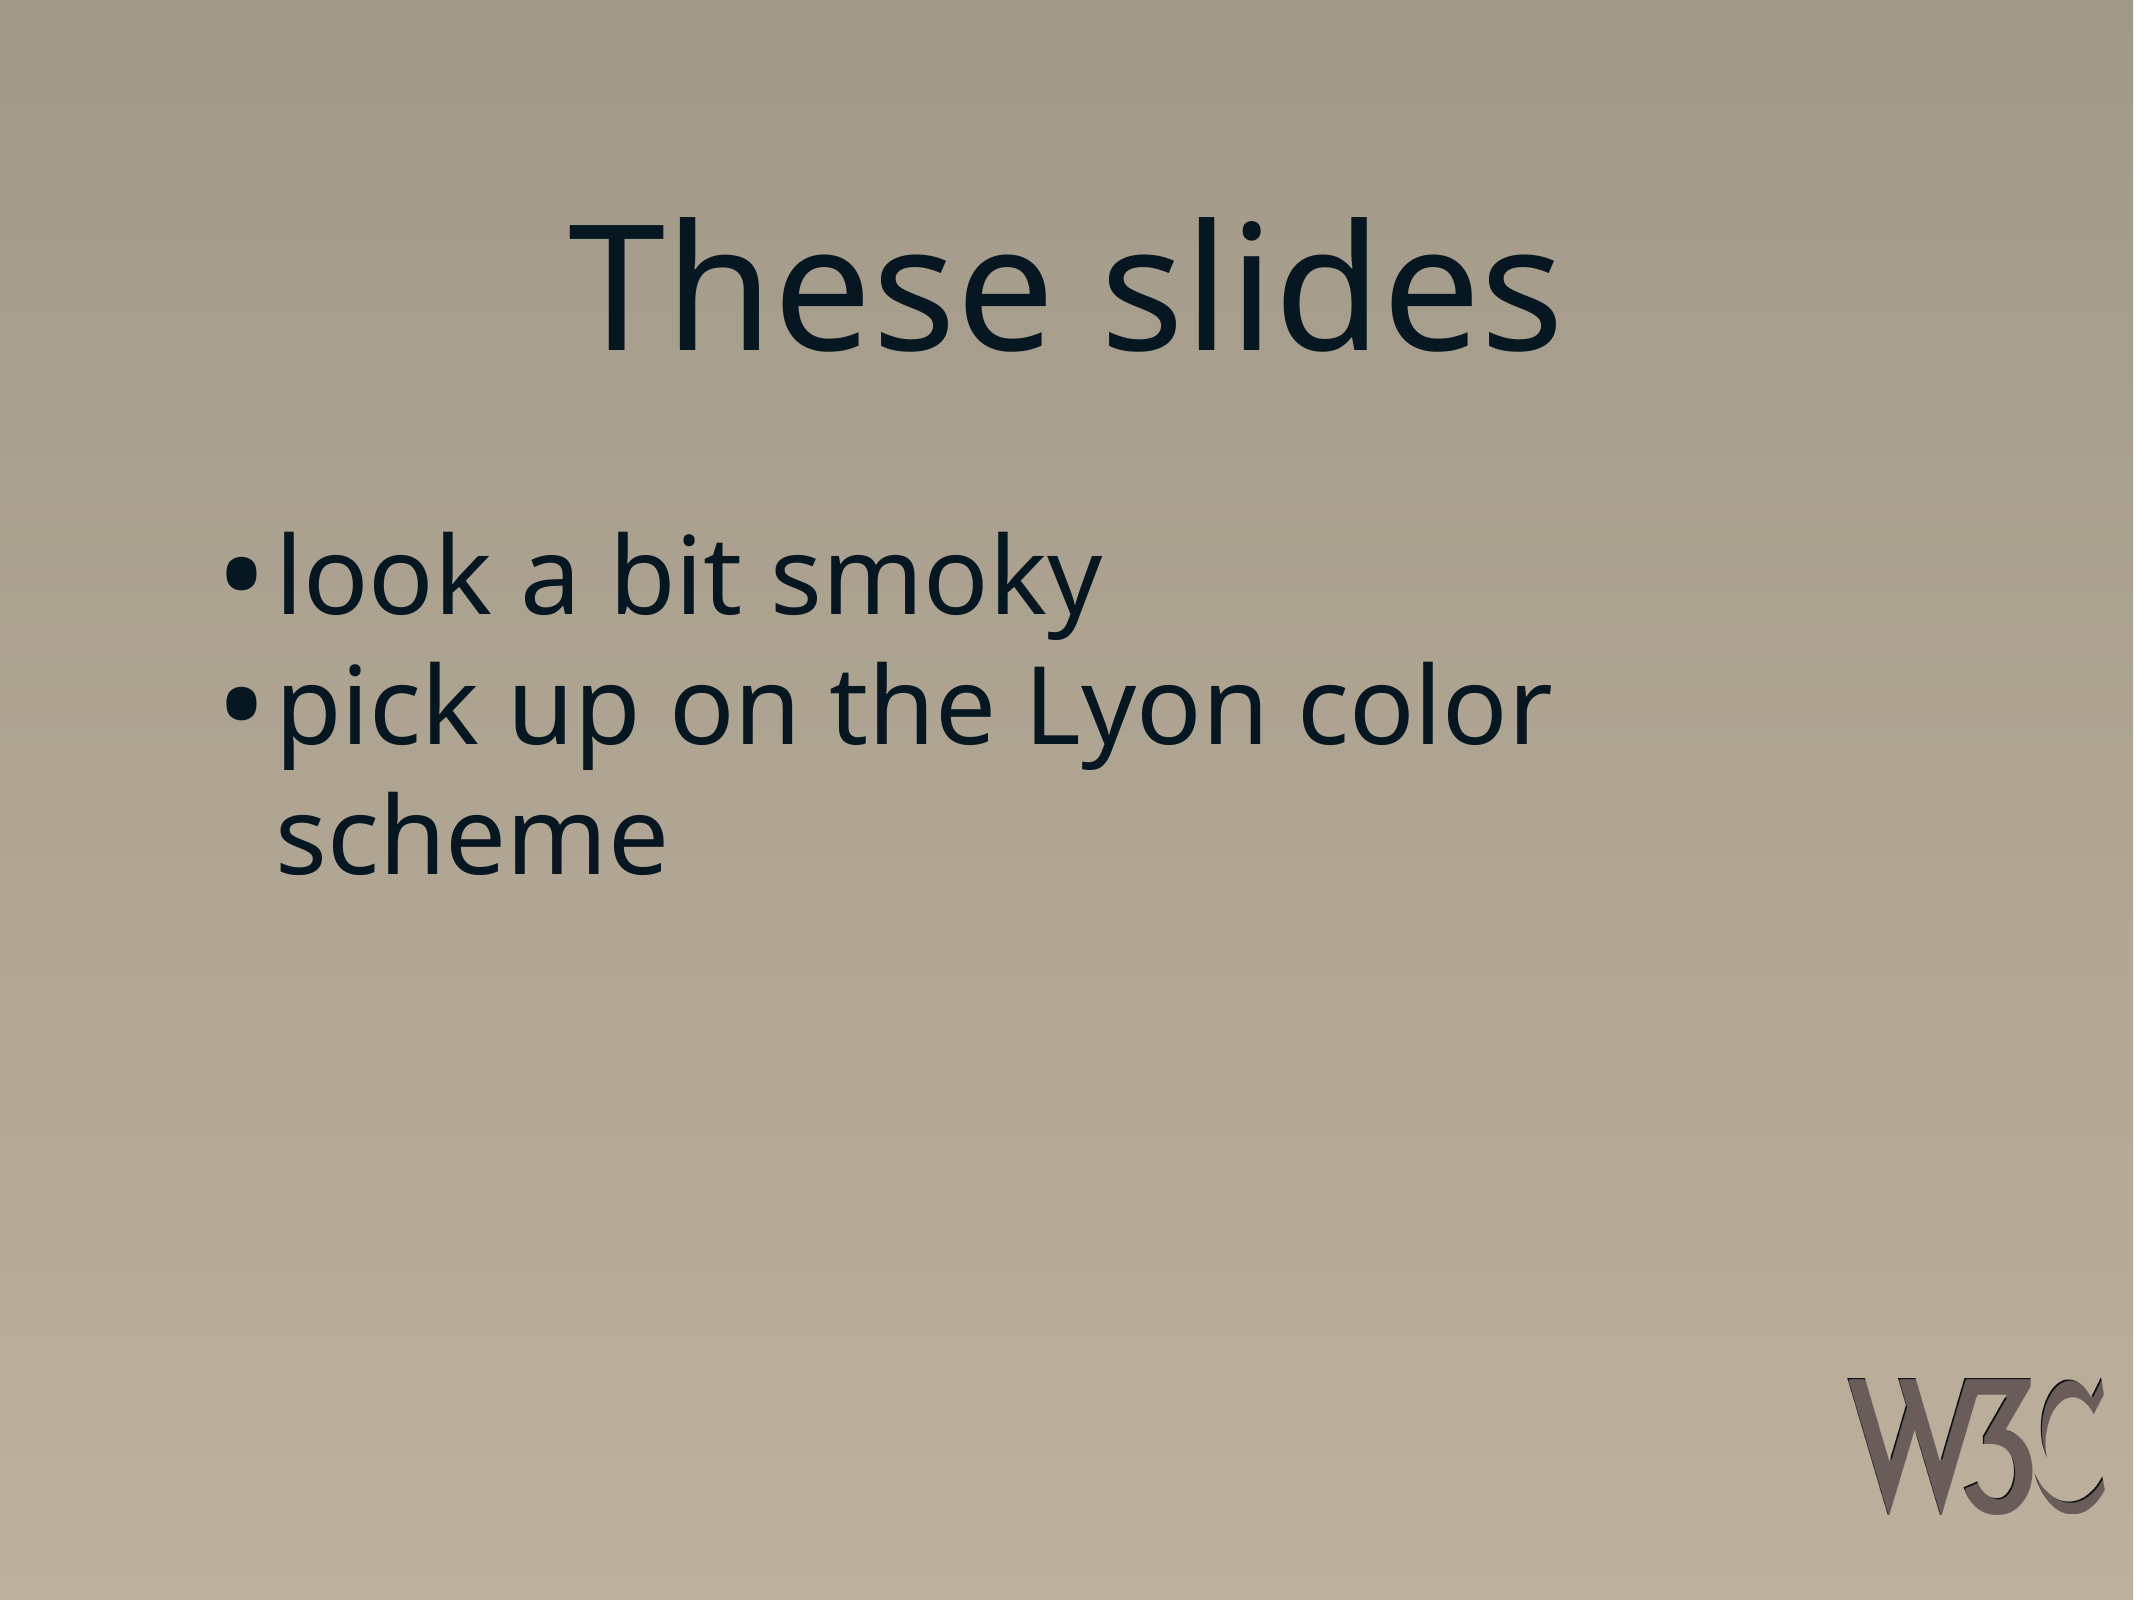

# These slides
look a bit smoky
pick up on the Lyon color scheme